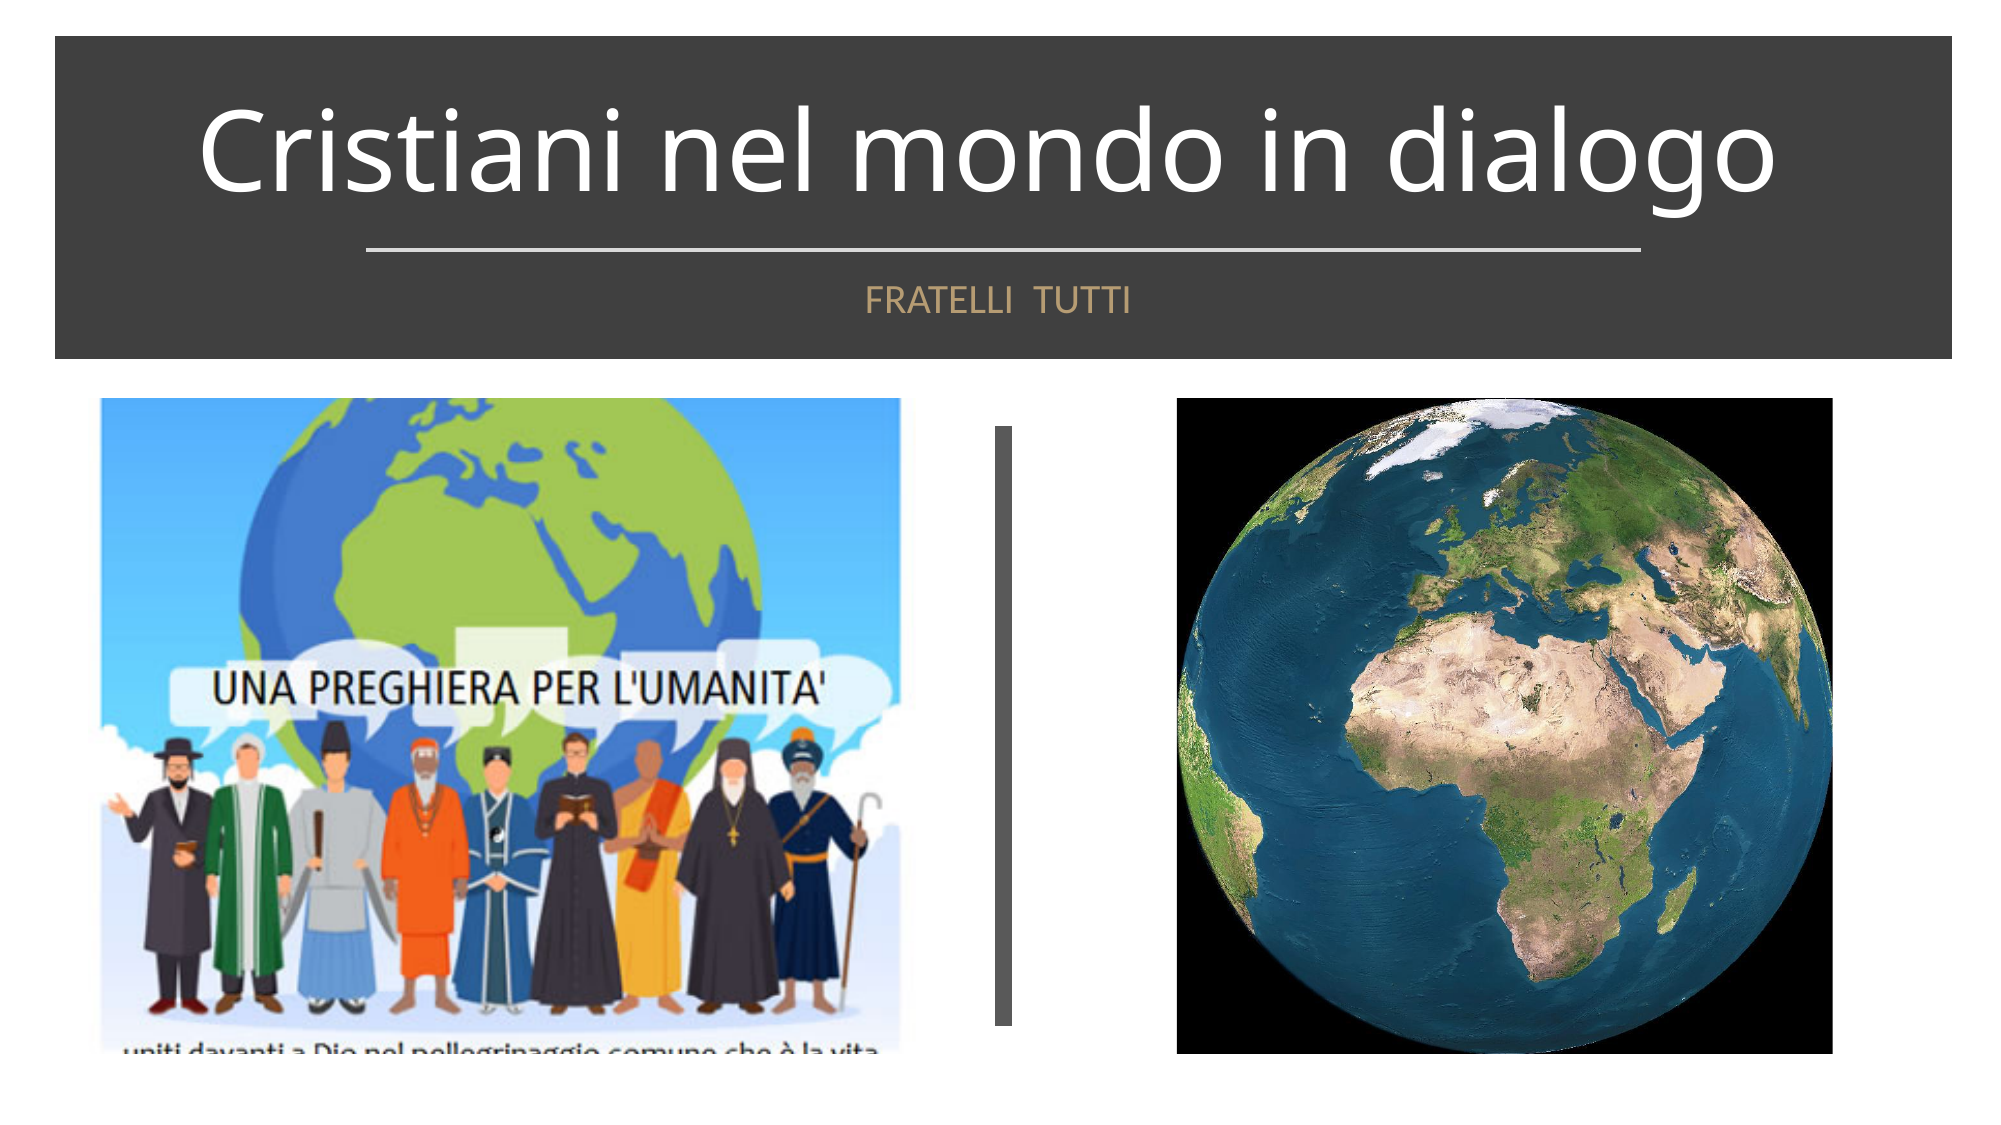

# Cristiani nel mondo in dialogo
FRATELLI TUTTI